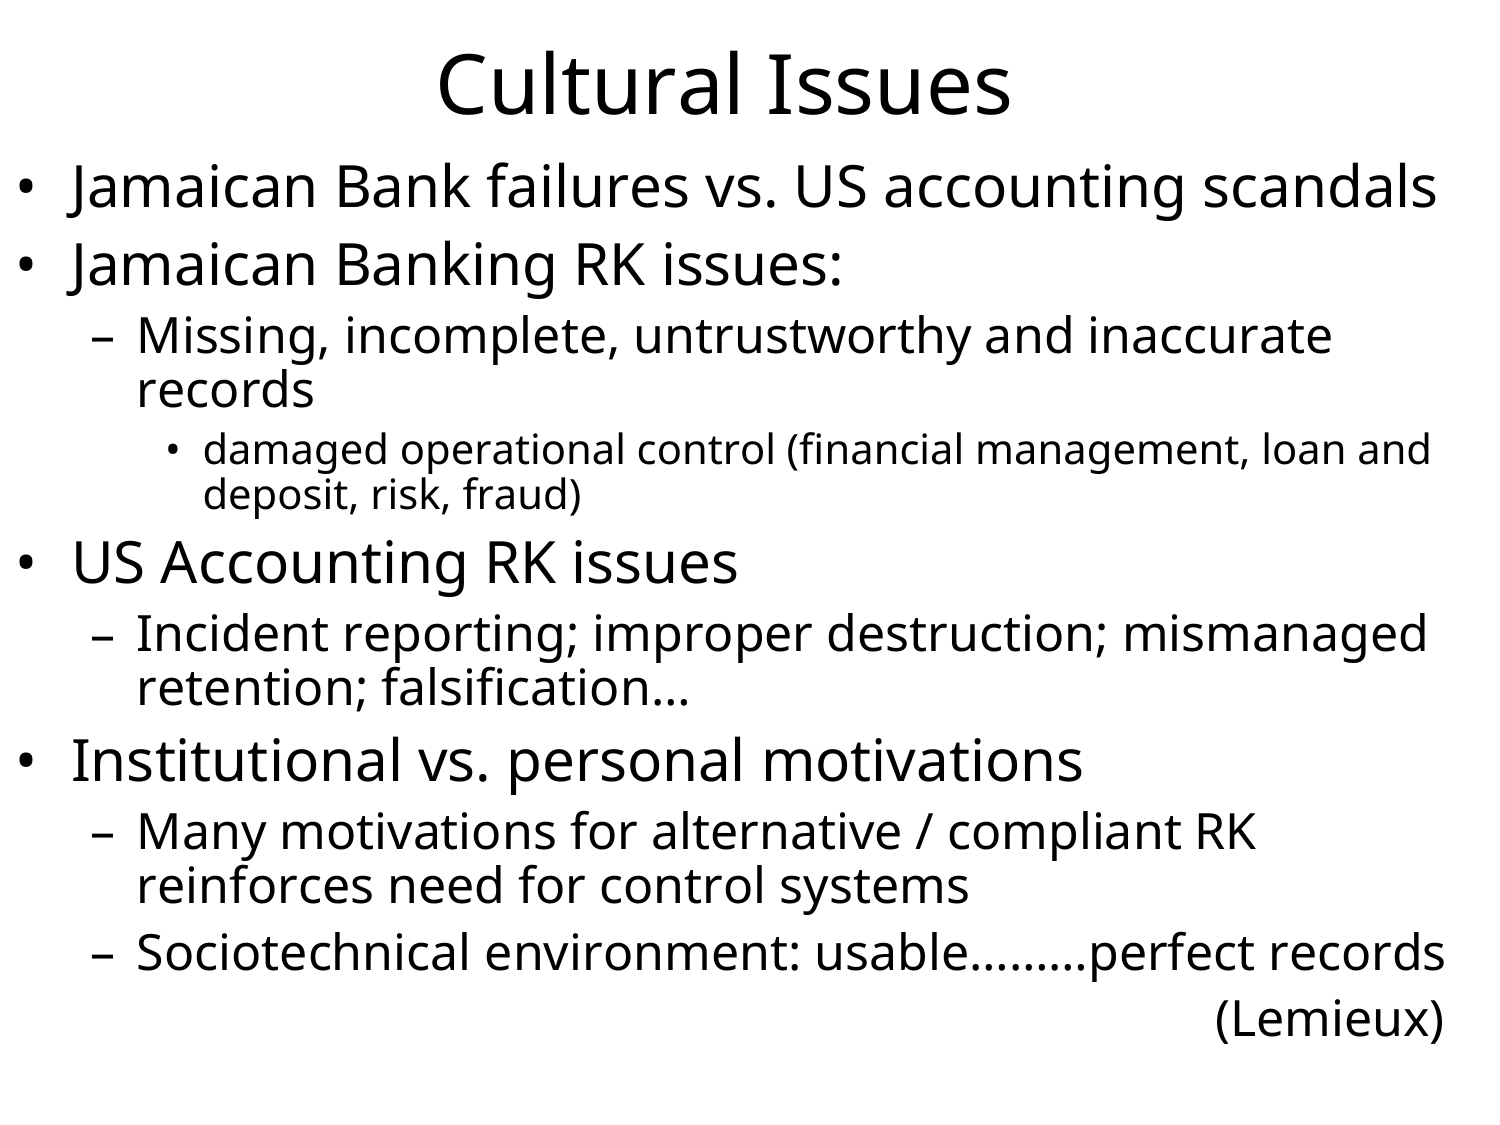

# Cultural Issues
Jamaican Bank failures vs. US accounting scandals
Jamaican Banking RK issues:
Missing, incomplete, untrustworthy and inaccurate records
damaged operational control (financial management, loan and deposit, risk, fraud)
US Accounting RK issues
Incident reporting; improper destruction; mismanaged retention; falsification…
Institutional vs. personal motivations
Many motivations for alternative / compliant RK reinforces need for control systems
Sociotechnical environment: usable………perfect records
									(Lemieux)